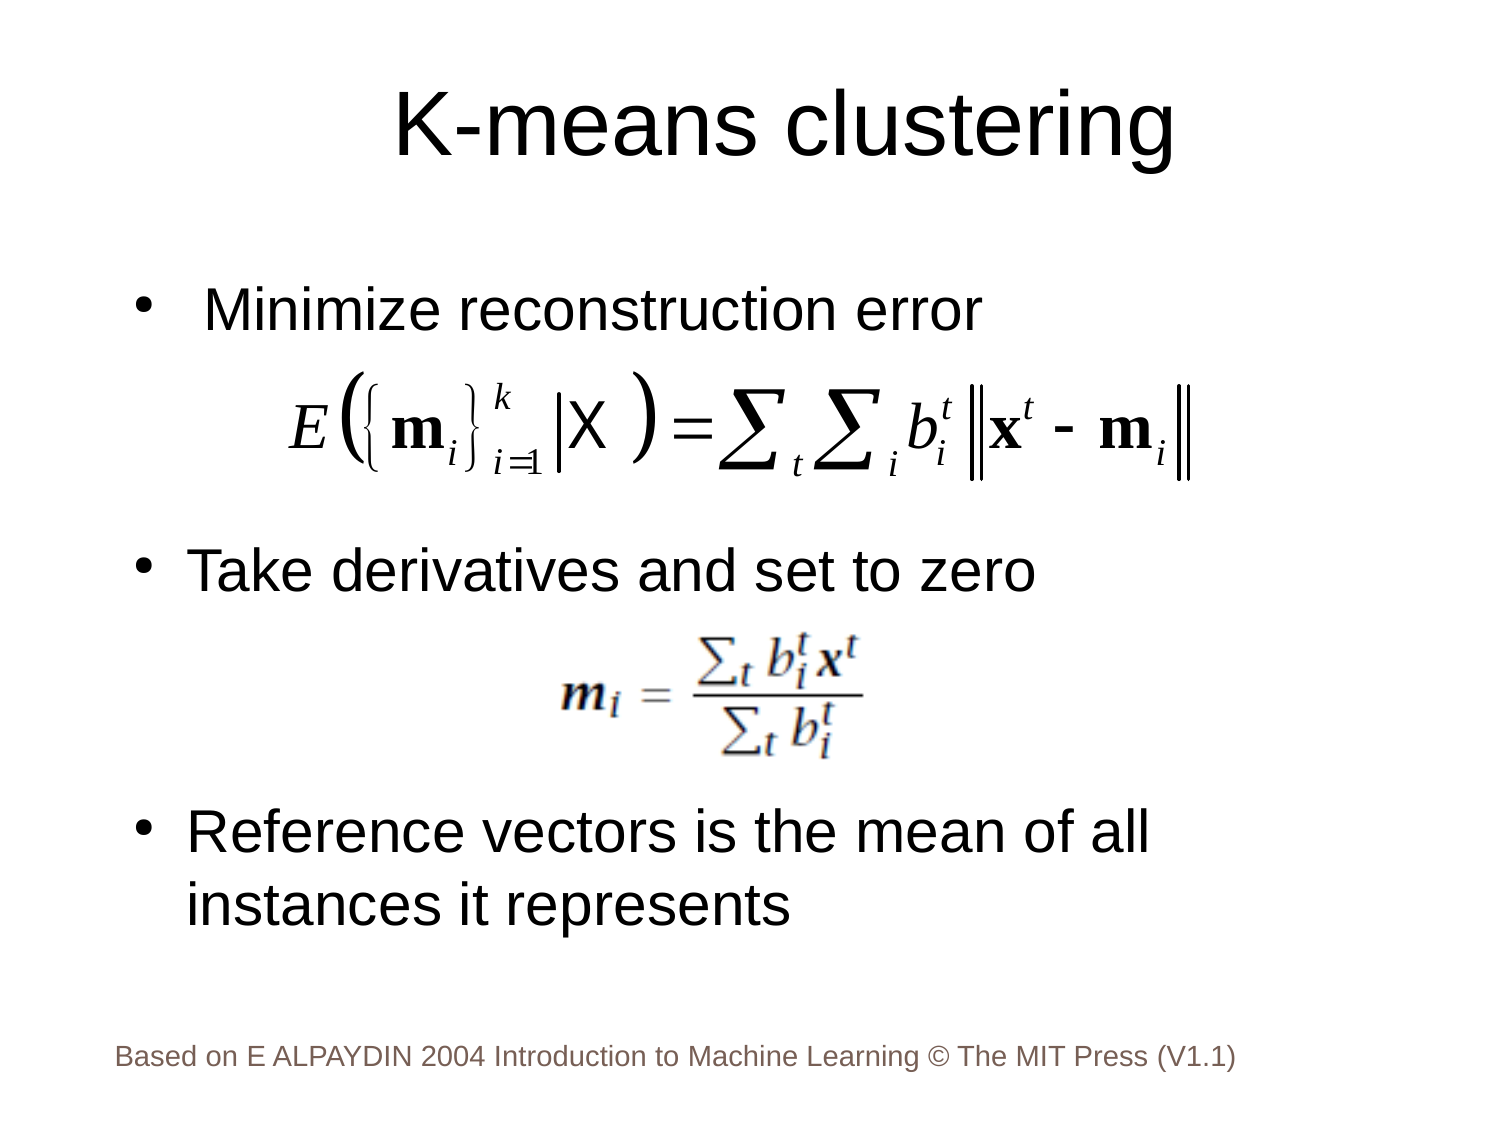

# K-means clustering
 Minimize reconstruction error
Take derivatives and set to zero
Reference vectors is the mean of all instances it represents
Based on E ALPAYDIN 2004 Introduction to Machine Learning © The MIT Press (V1.1)